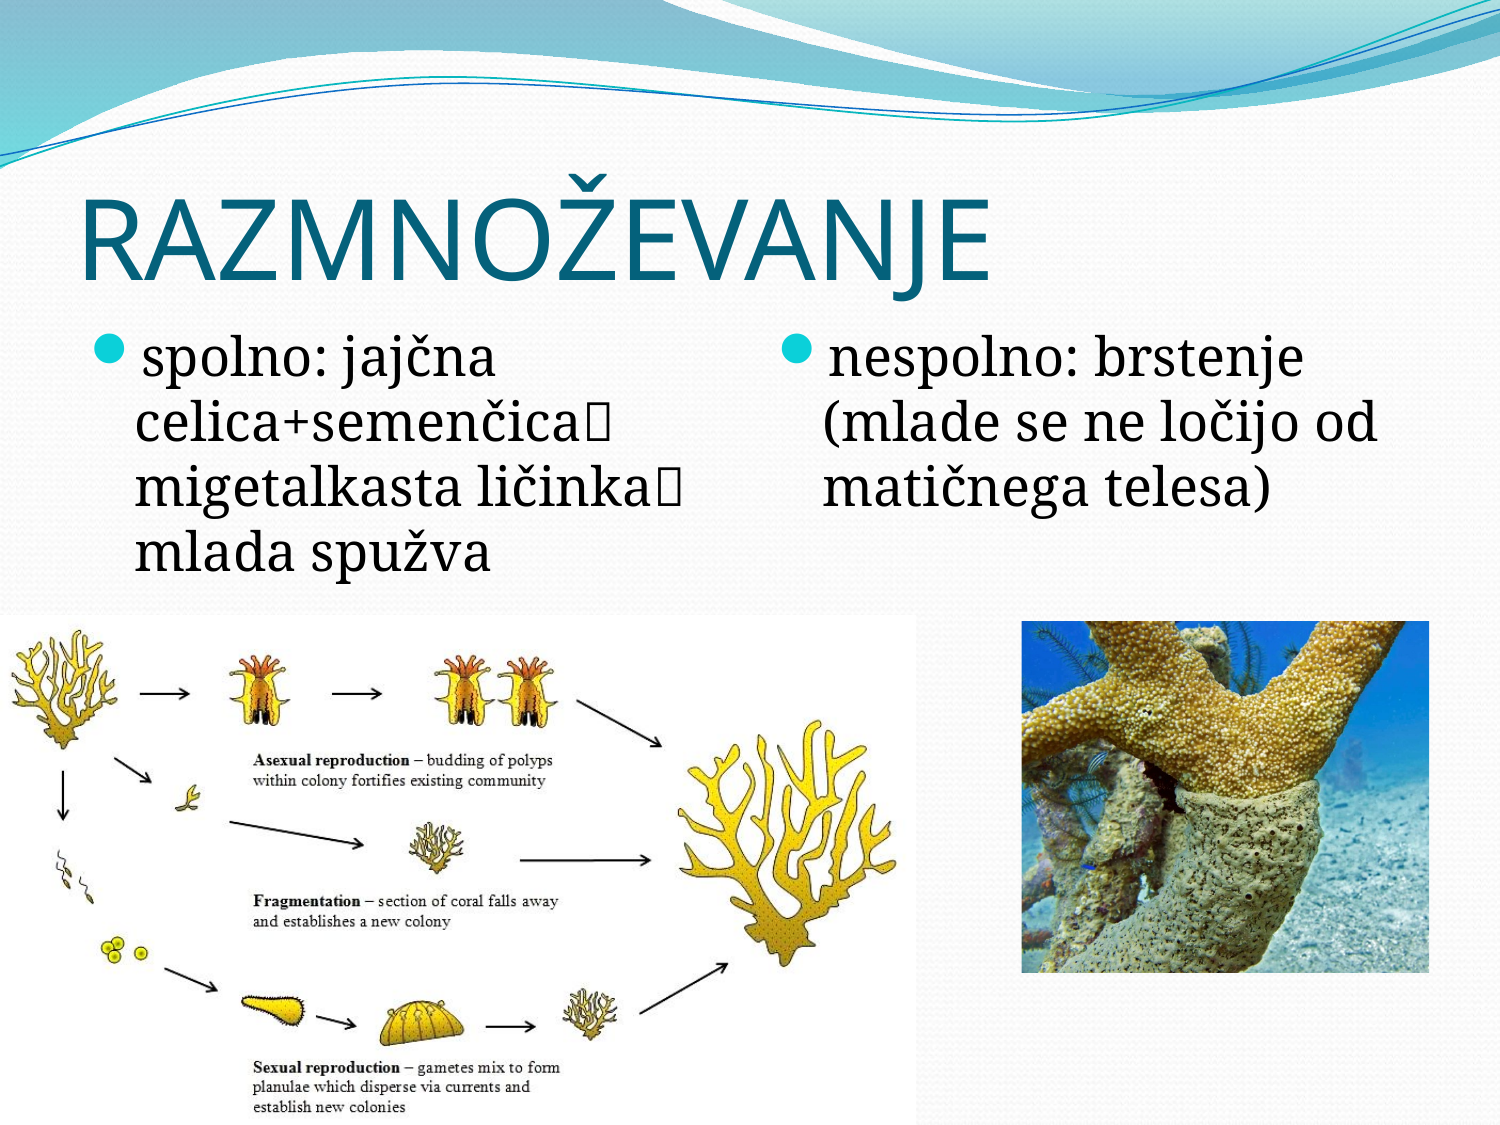

# RAZMNOŽEVANJE
spolno: jajčna celica+semenčica
migetalkasta ličinka mlada spužva
nespolno: brstenje (mlade se ne ločijo od matičnega telesa)